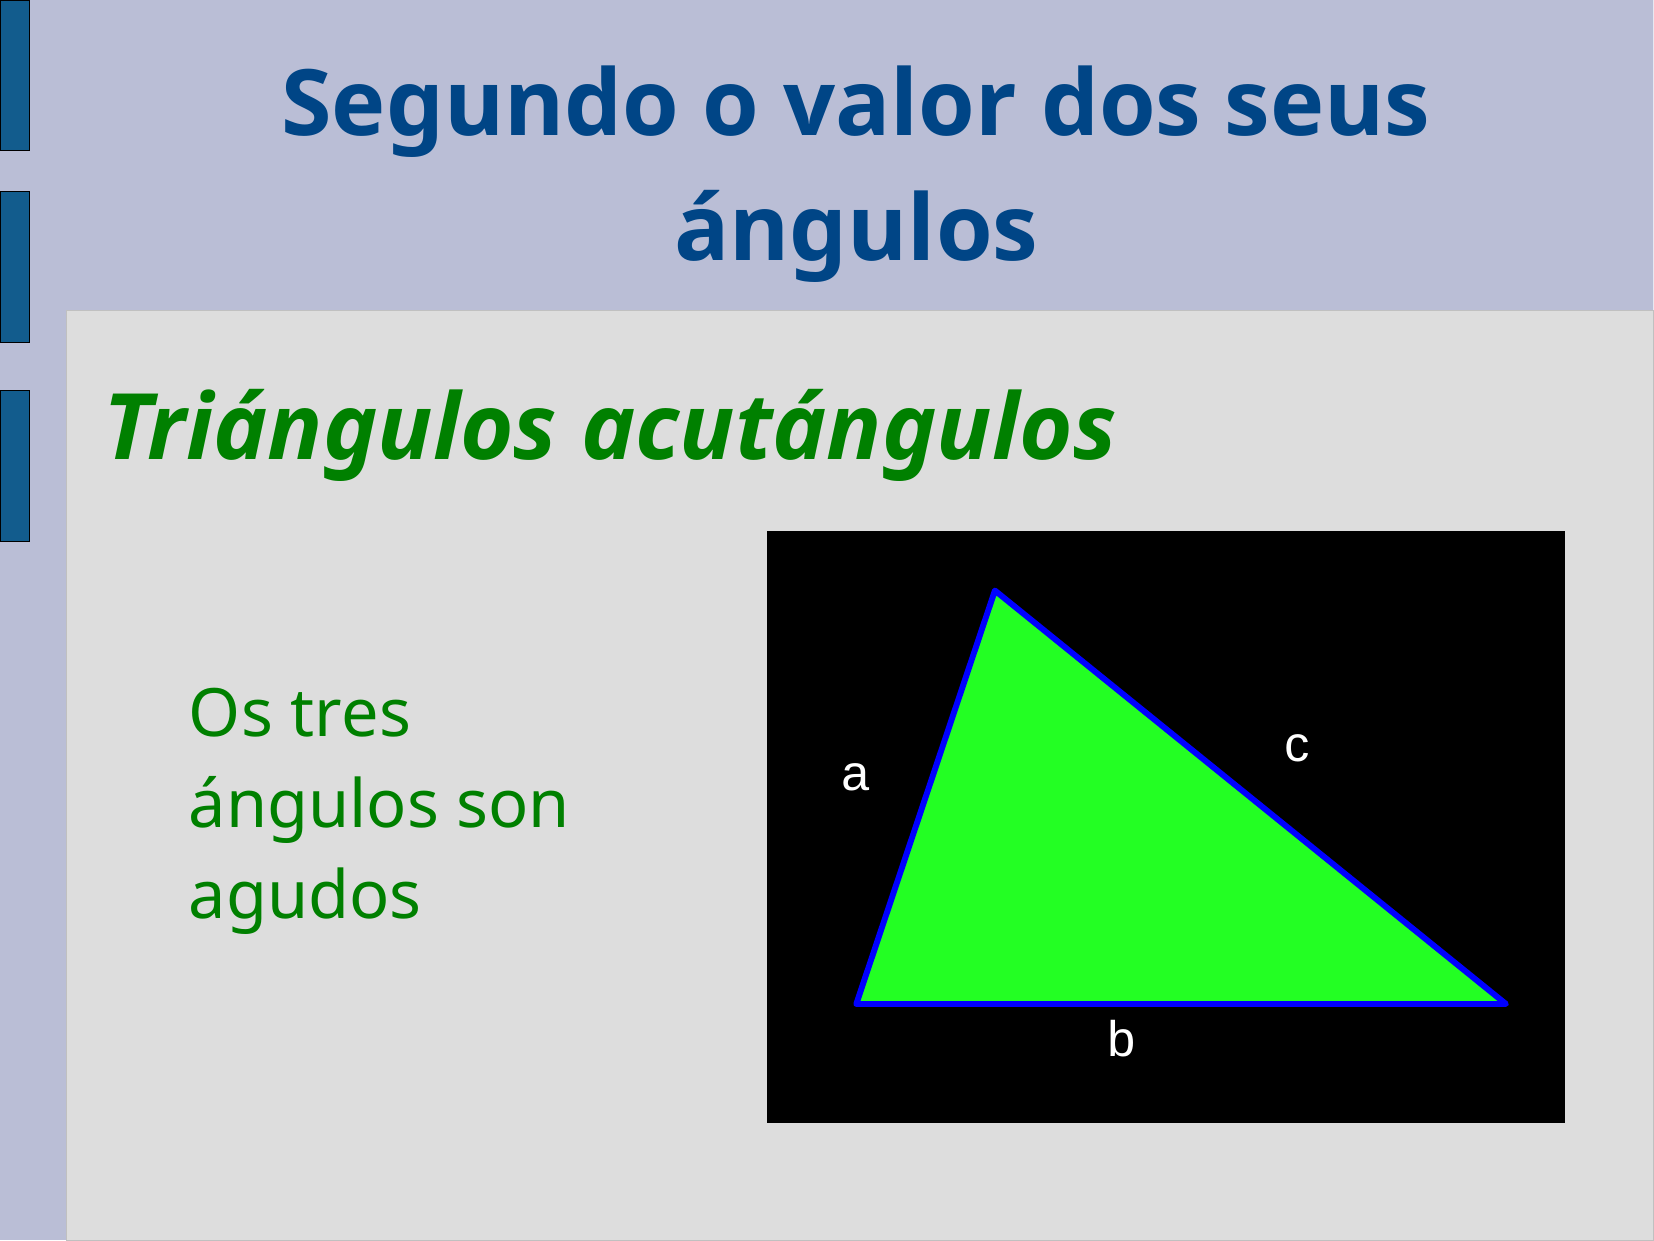

# Segundo o valor dos seus ángulos
Triángulos acutángulos
Os tres ángulos son agudos
c
a
b